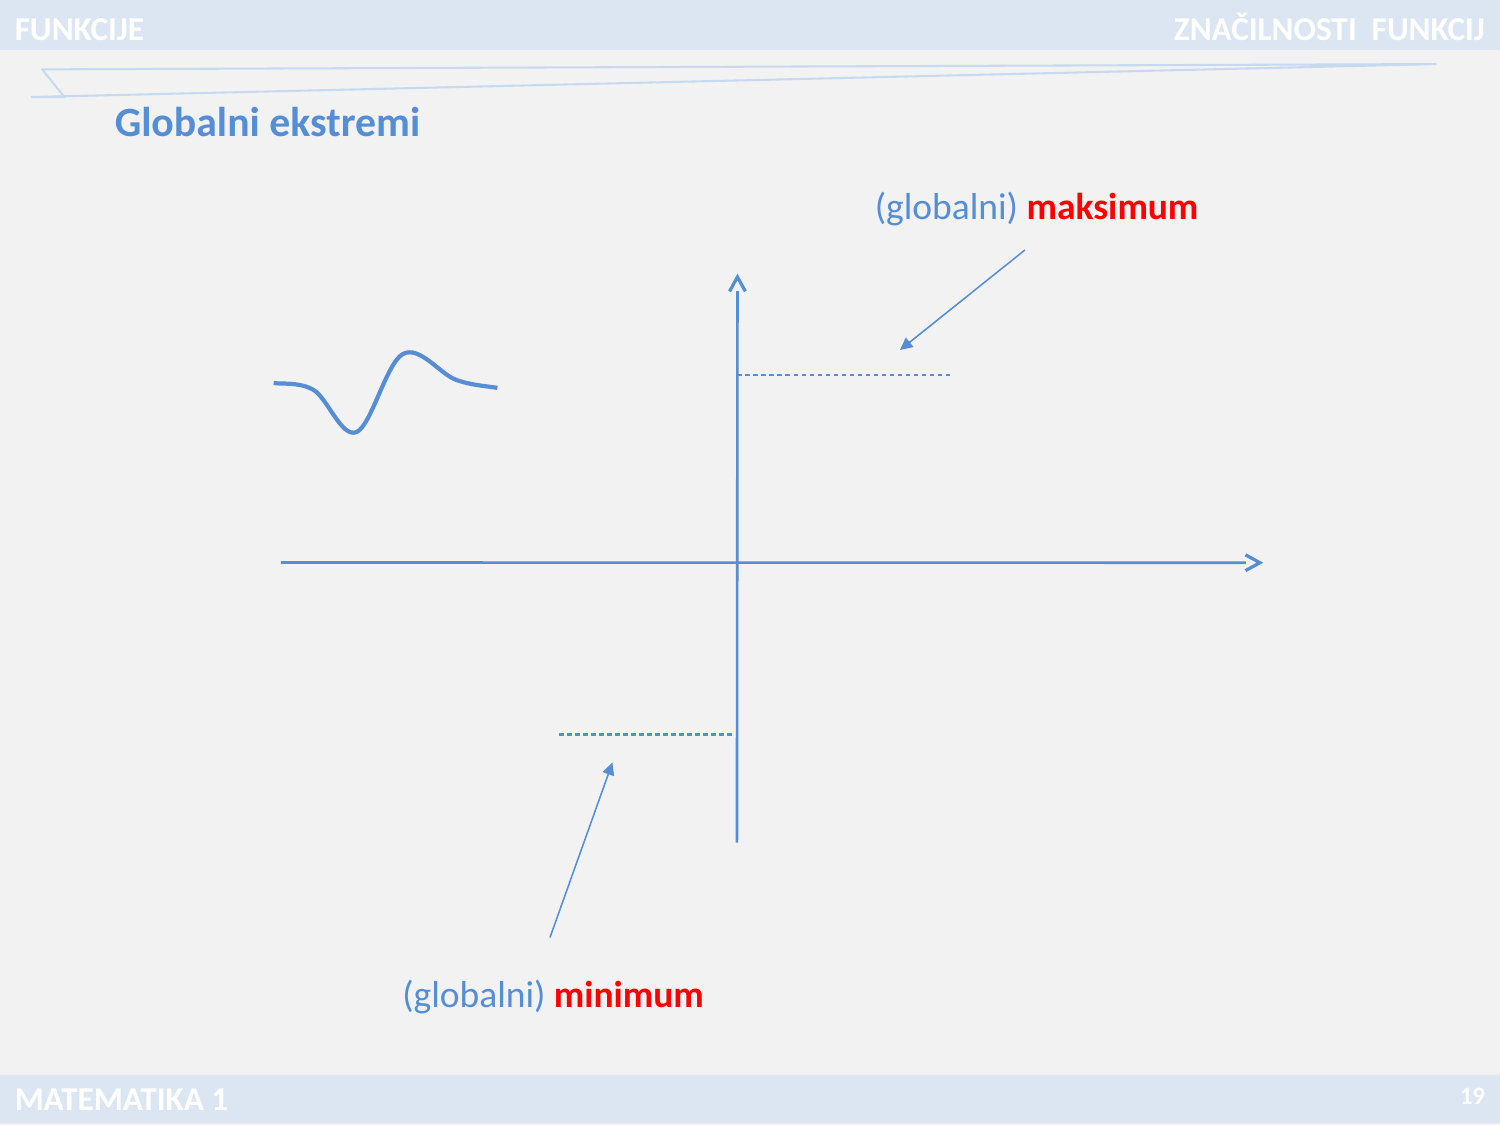

FUNKCIJE
ZNAČILNOSTI FUNKCIJ
Globalni ekstremi
(globalni) maksimum
(globalni) minimum
MATEMATIKA 1